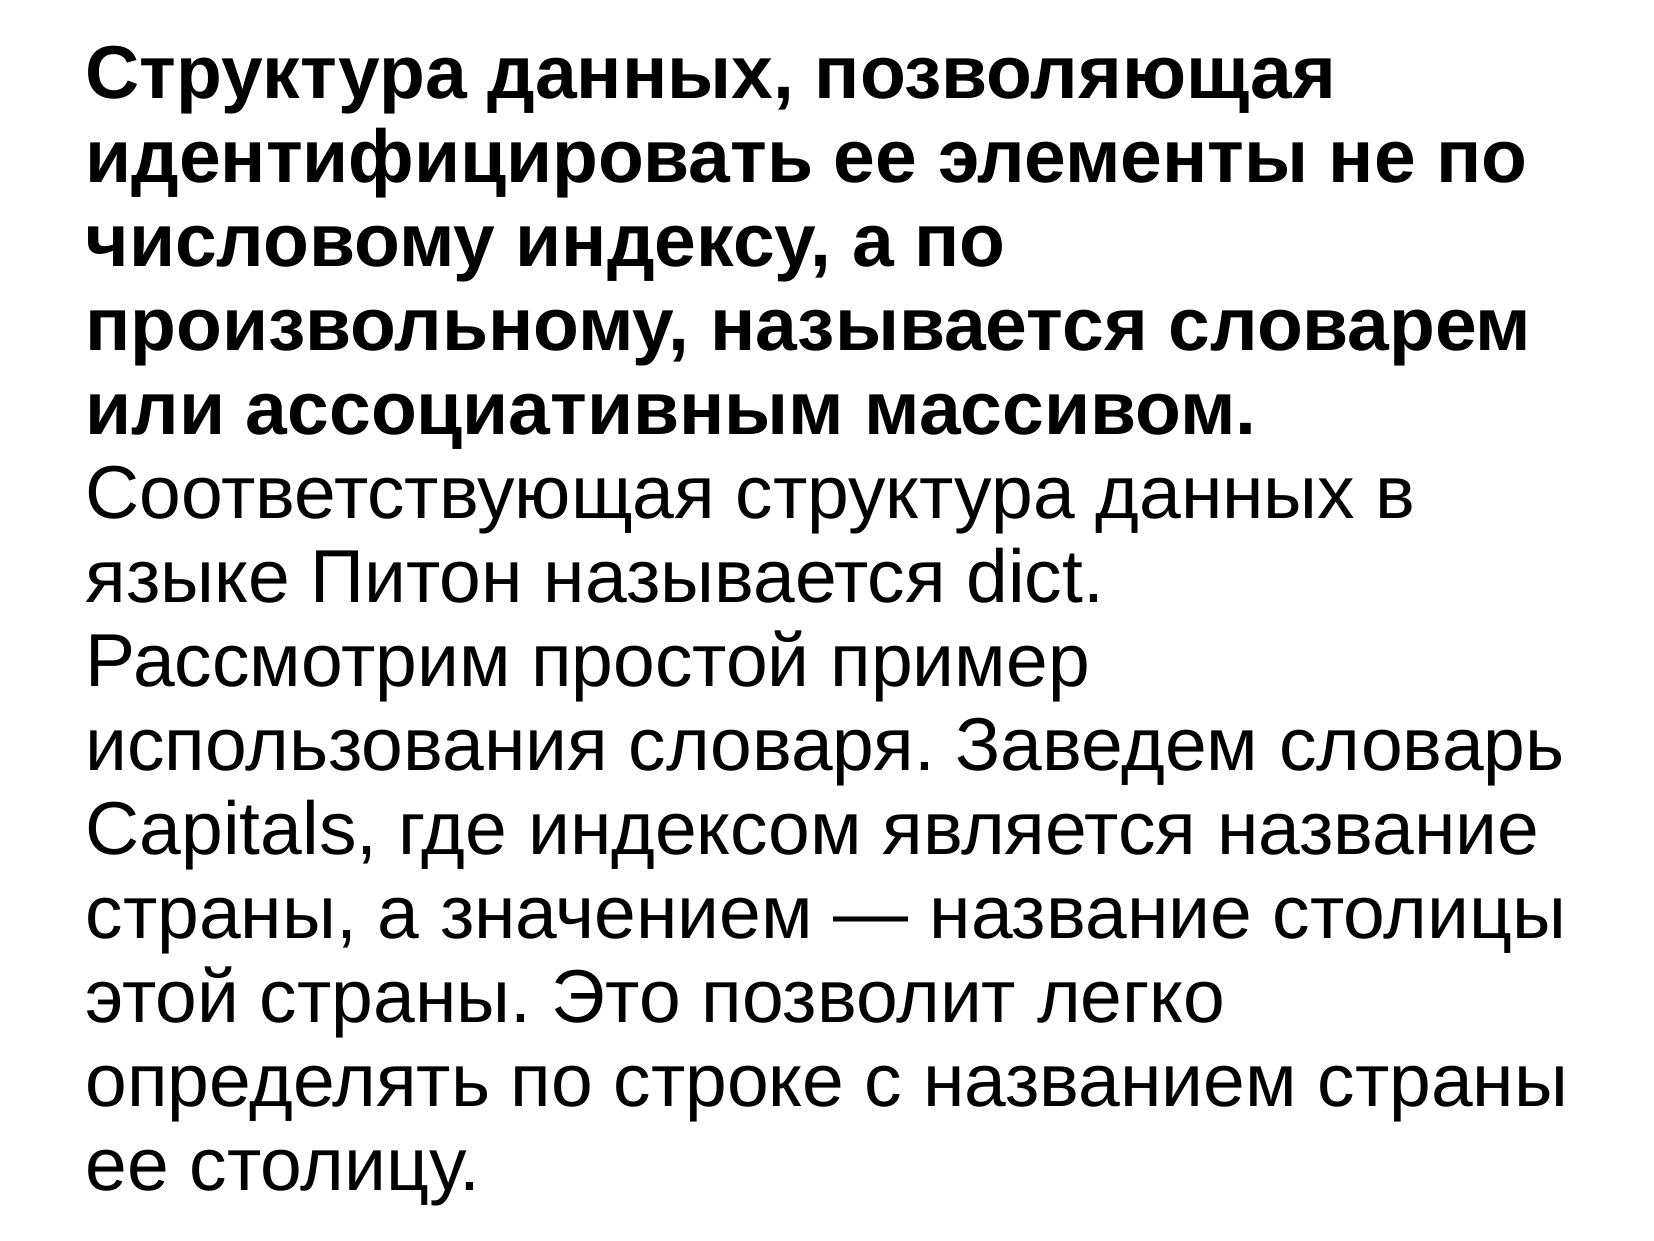

Структура данных, позволяющая идентифицировать ее элементы не по числовому индексу, а по произвольному, называется словарем или ассоциативным массивом. Соответствующая структура данных в языке Питон называется dict.
Рассмотрим простой пример использования словаря. Заведем словарь Capitals, где индексом является название страны, а значением — название столицы этой страны. Это позволит легко определять по строке с названием страны ее столицу.